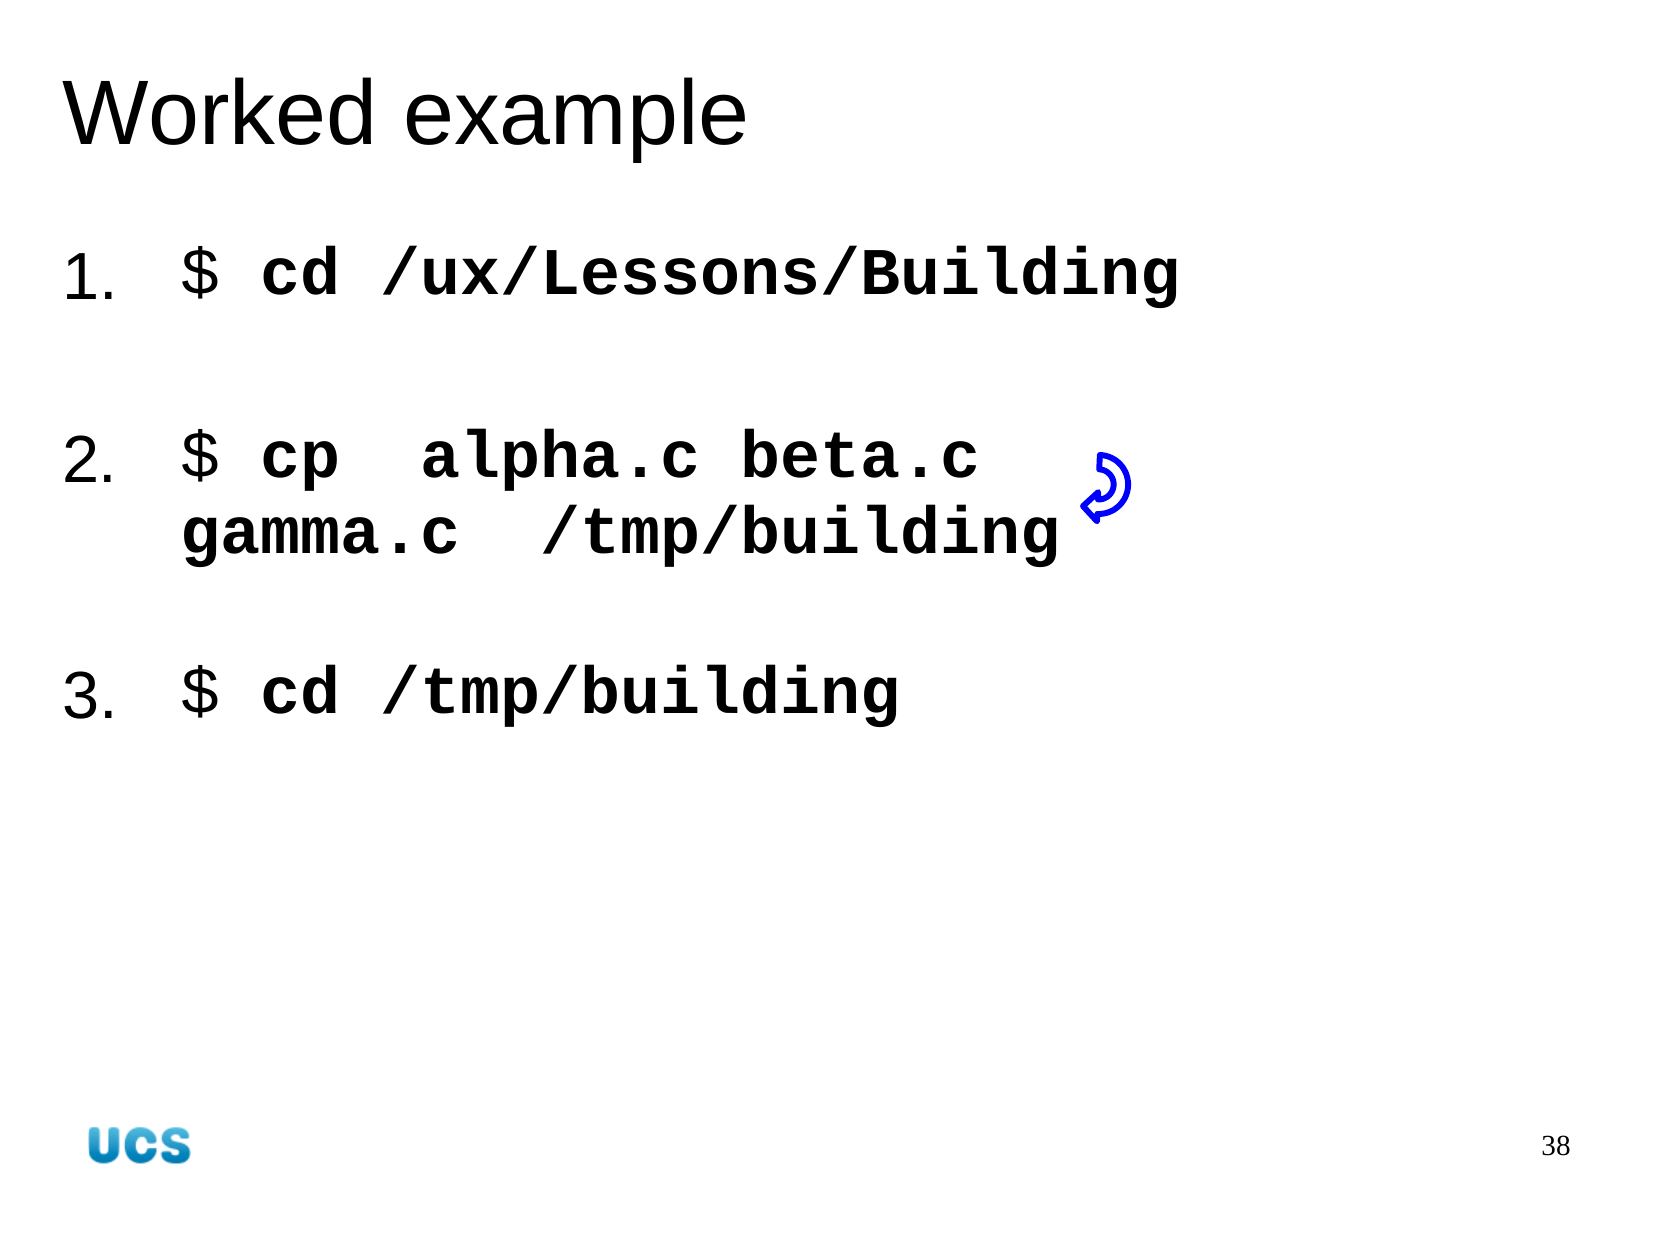

Worked example
1.
$ cd /ux/Lessons/Building
2.
$ cp alpha.c beta.c
gamma.c /tmp/building
3.
$ cd /tmp/building
38